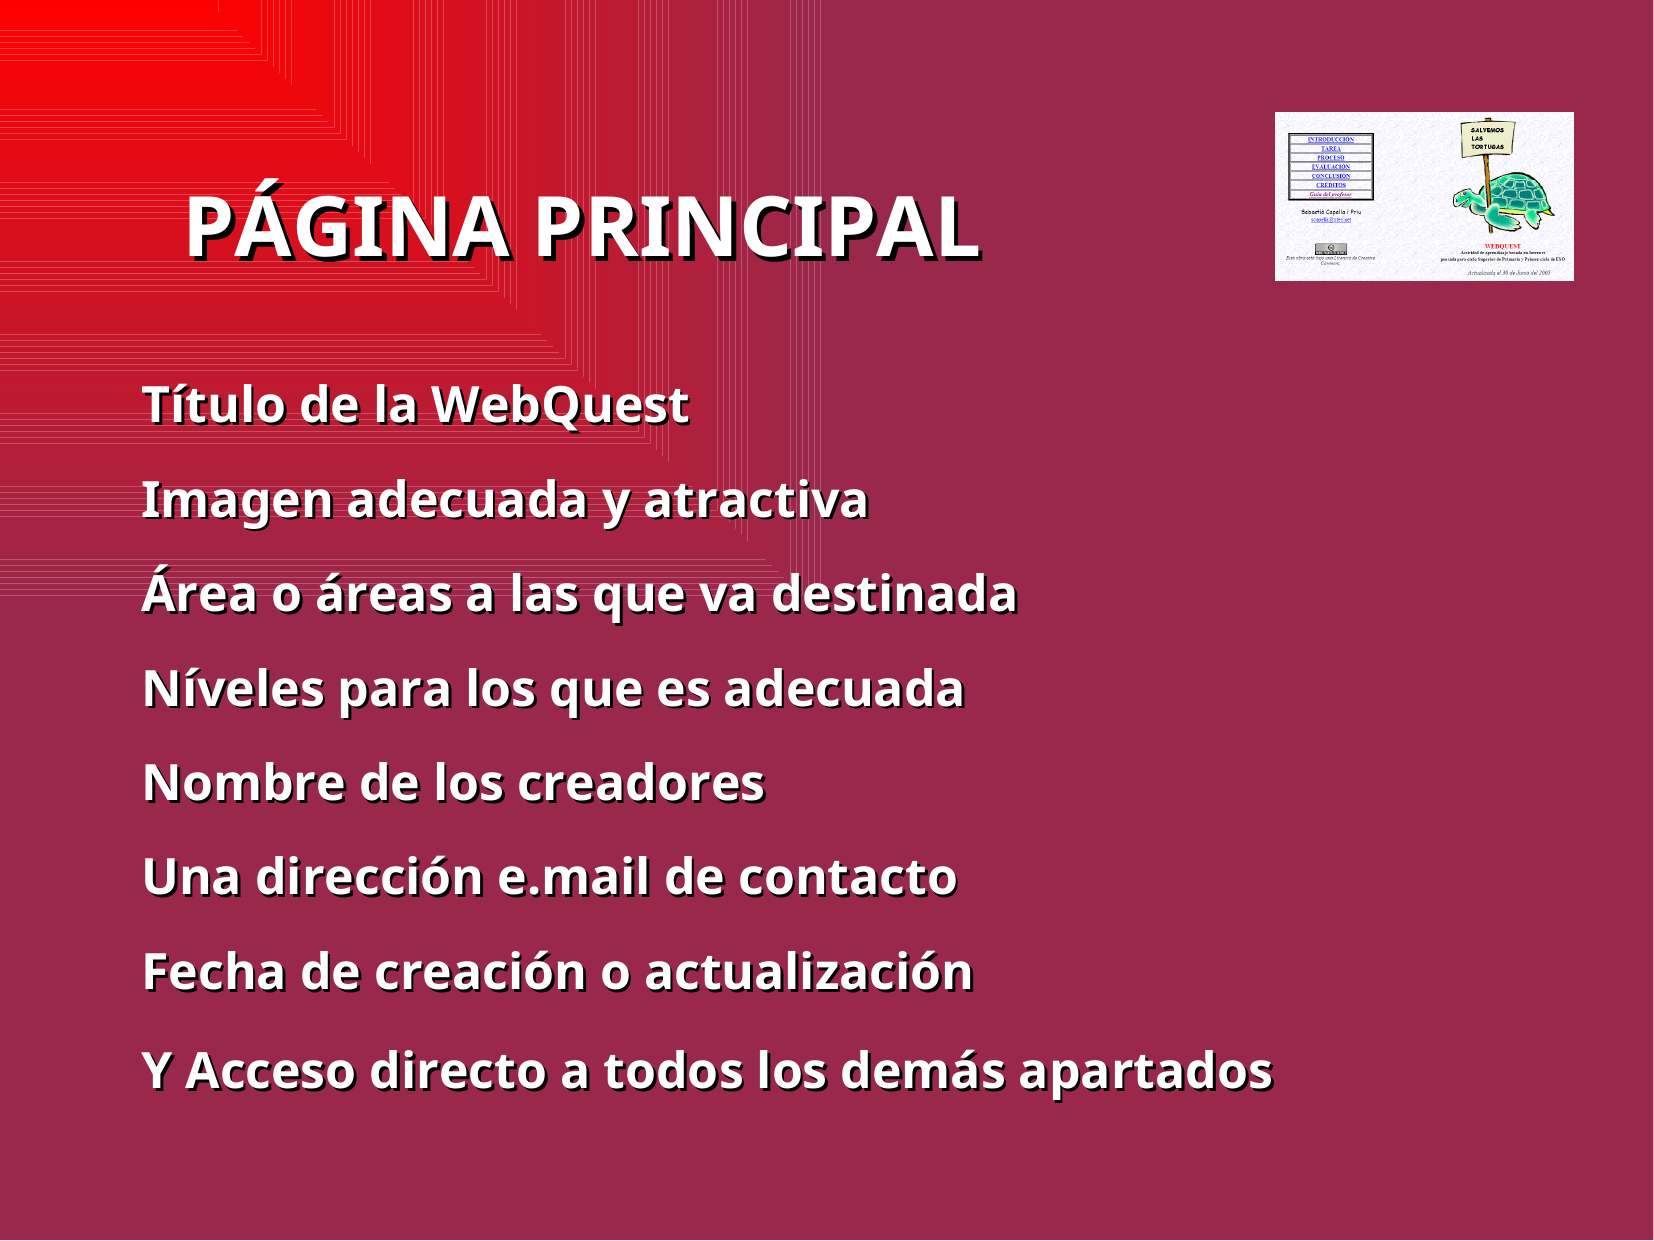

# PÁGINA PRINCIPAL
Título de la WebQuest
Imagen adecuada y atractiva
Área o áreas a las que va destinada
Níveles para los que es adecuada
Nombre de los creadores
Una dirección e.mail de contacto
Fecha de creación o actualización
Y Acceso directo a todos los demás apartados